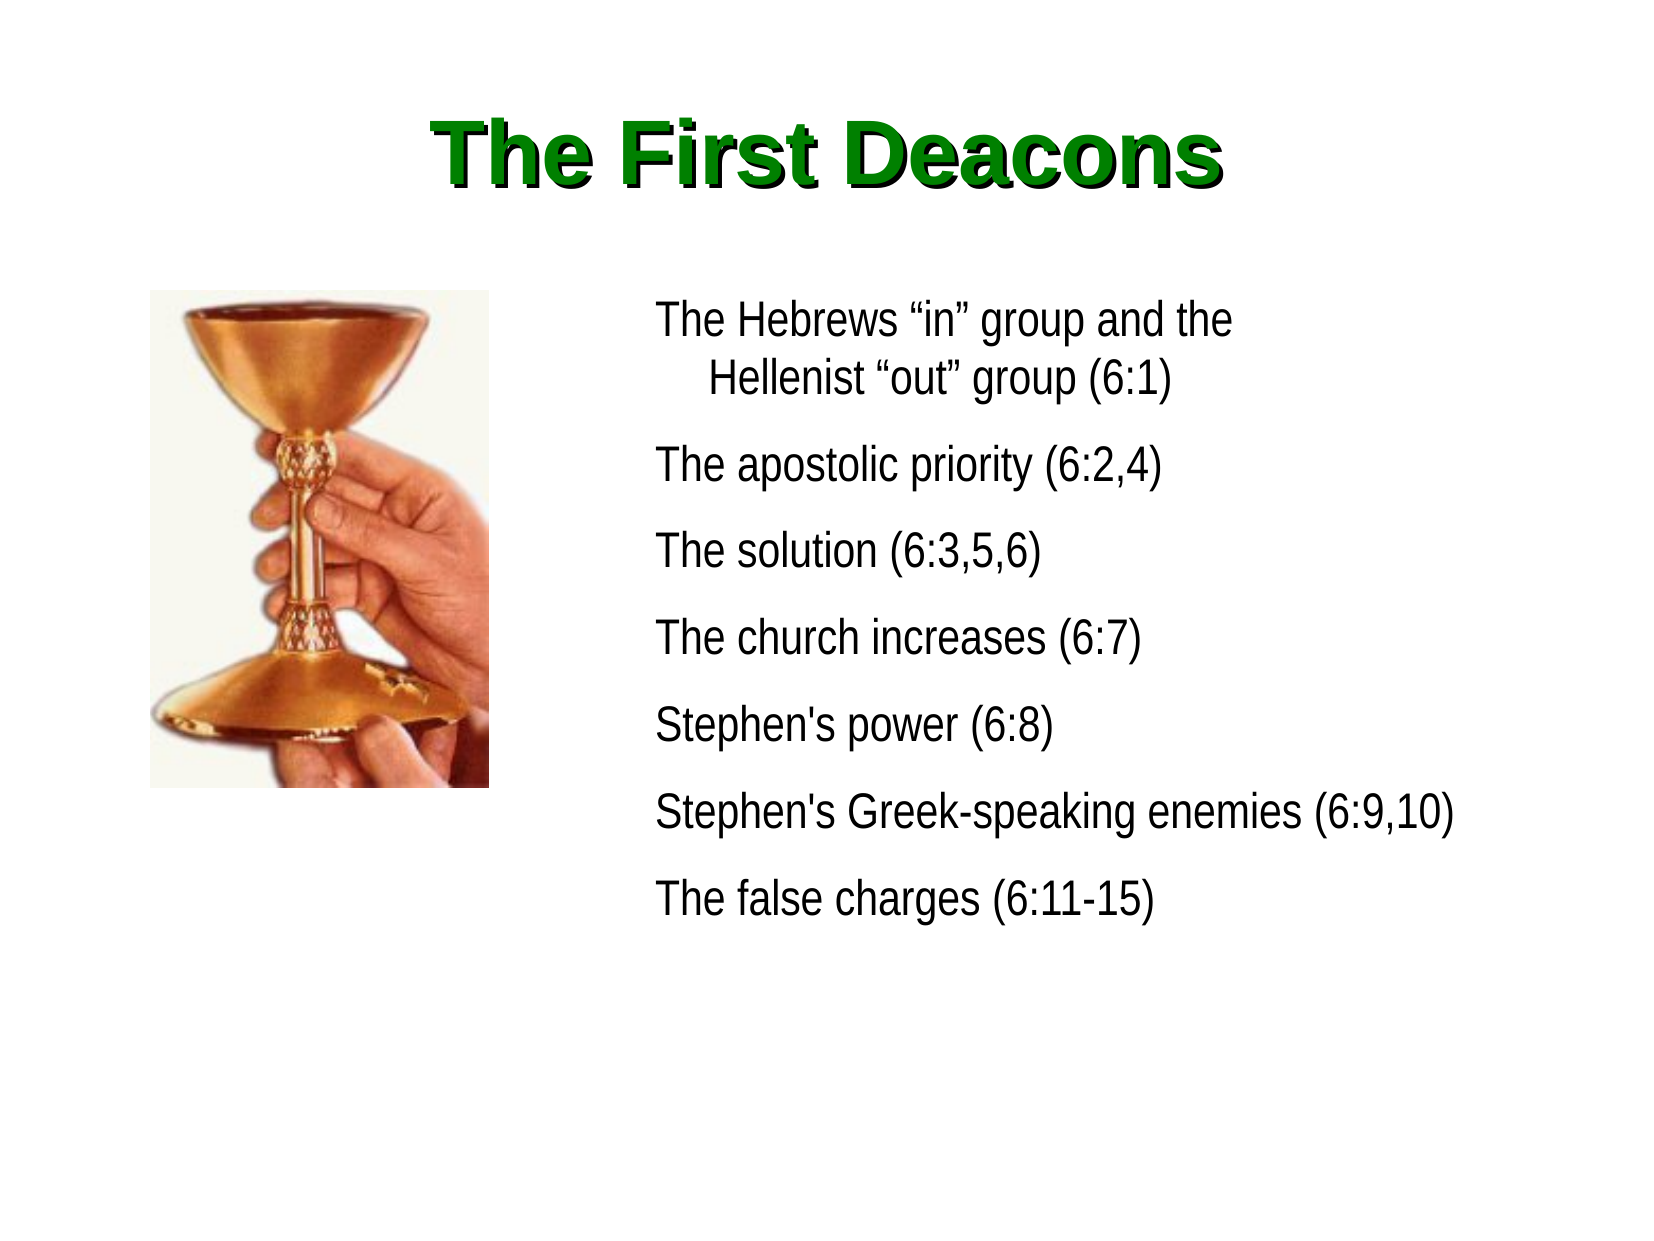

# The First Deacons
The Hebrews “in” group and the
Hellenist “out” group (6:1)
The apostolic priority (6:2,4)
The solution (6:3,5,6)
The church increases (6:7)
Stephen's power (6:8)
Stephen's Greek-speaking enemies (6:9,10)
The false charges (6:11-15)